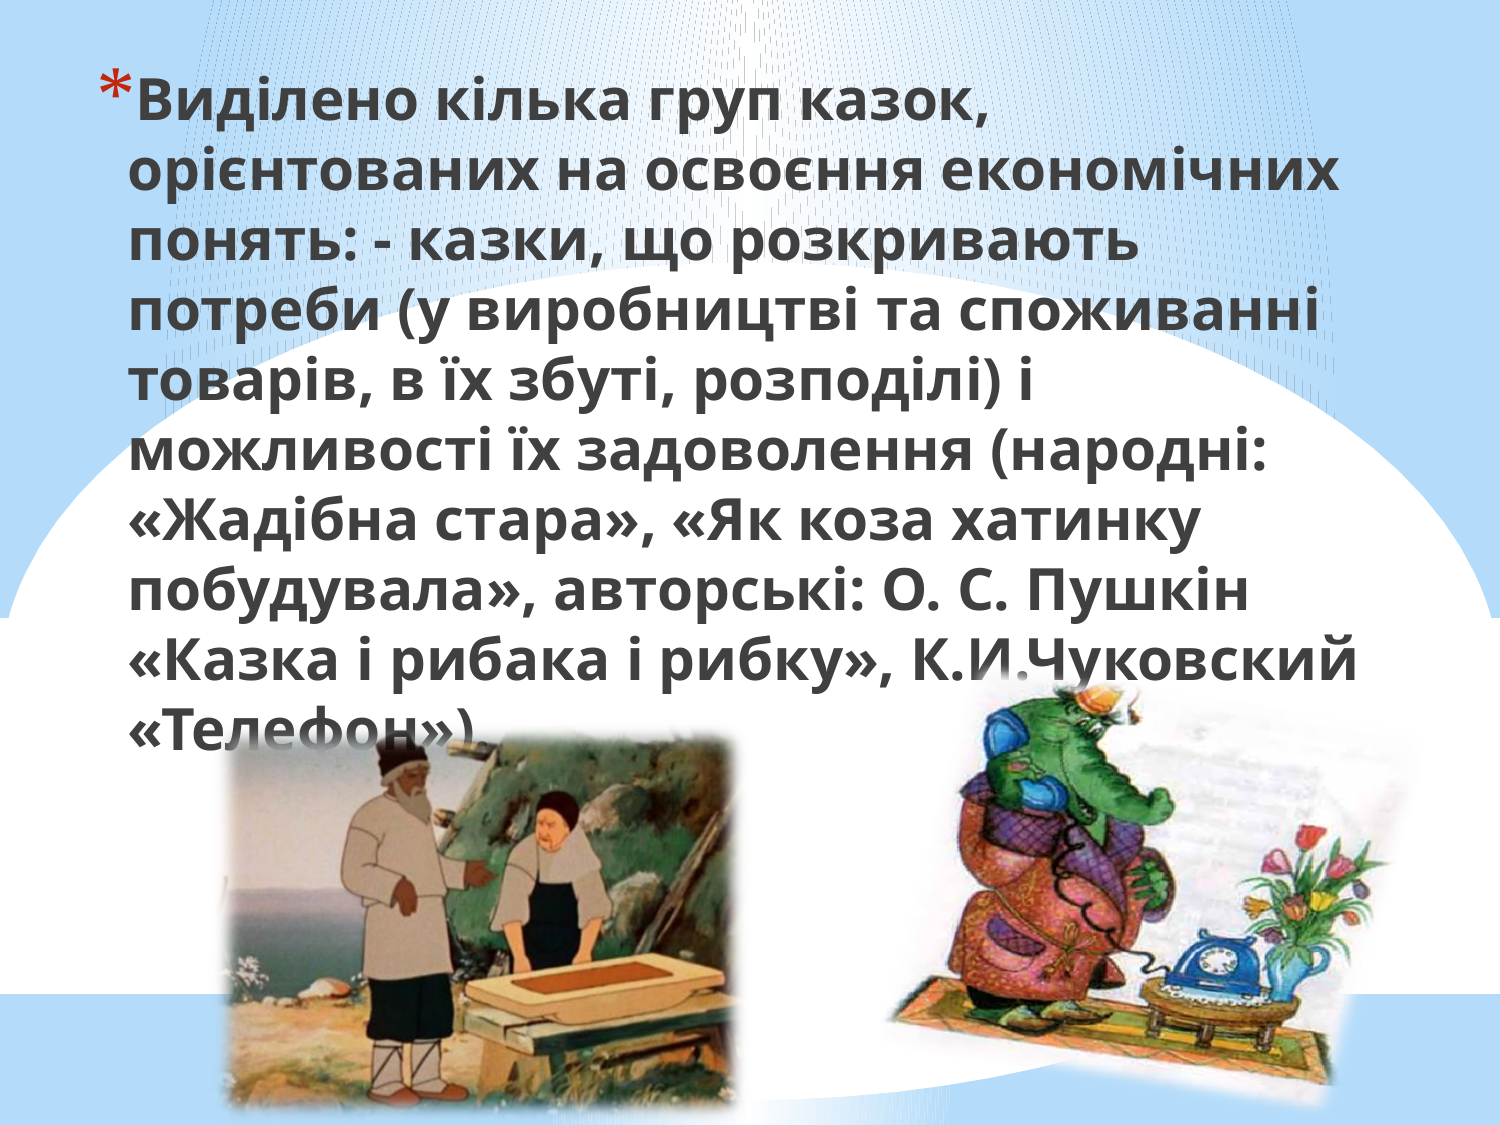

# Виділено кілька груп казок, орієнтованих на освоєння економічних понять: - казки, що розкривають потреби (у виробництві та споживанні товарів, в їх збуті, розподілі) і можливості їх задоволення (народні: «Жадібна стара», «Як коза хатинку побудувала», авторські: О. С. Пушкін «Казка і рибака і рибку», К.И.Чуковский «Телефон»).